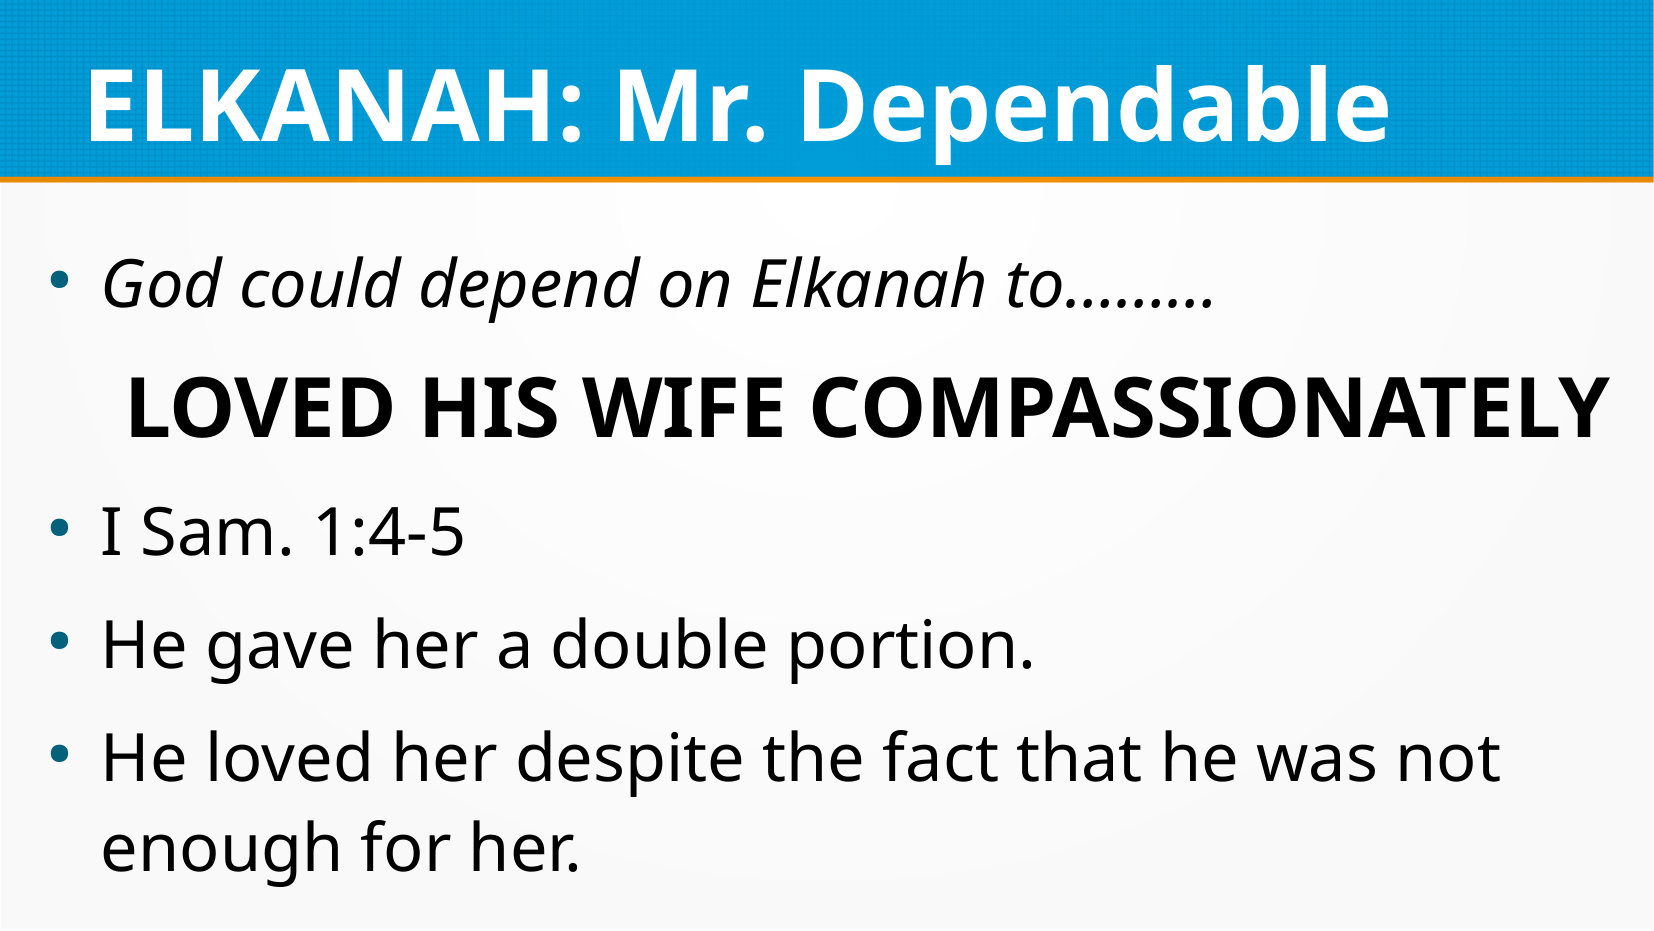

# ELKANAH: Mr. Dependable
God could depend on Elkanah to………
LOVED HIS WIFE COMPASSIONATELY
I Sam. 1:4-5
He gave her a double portion.
He loved her despite the fact that he was not enough for her.